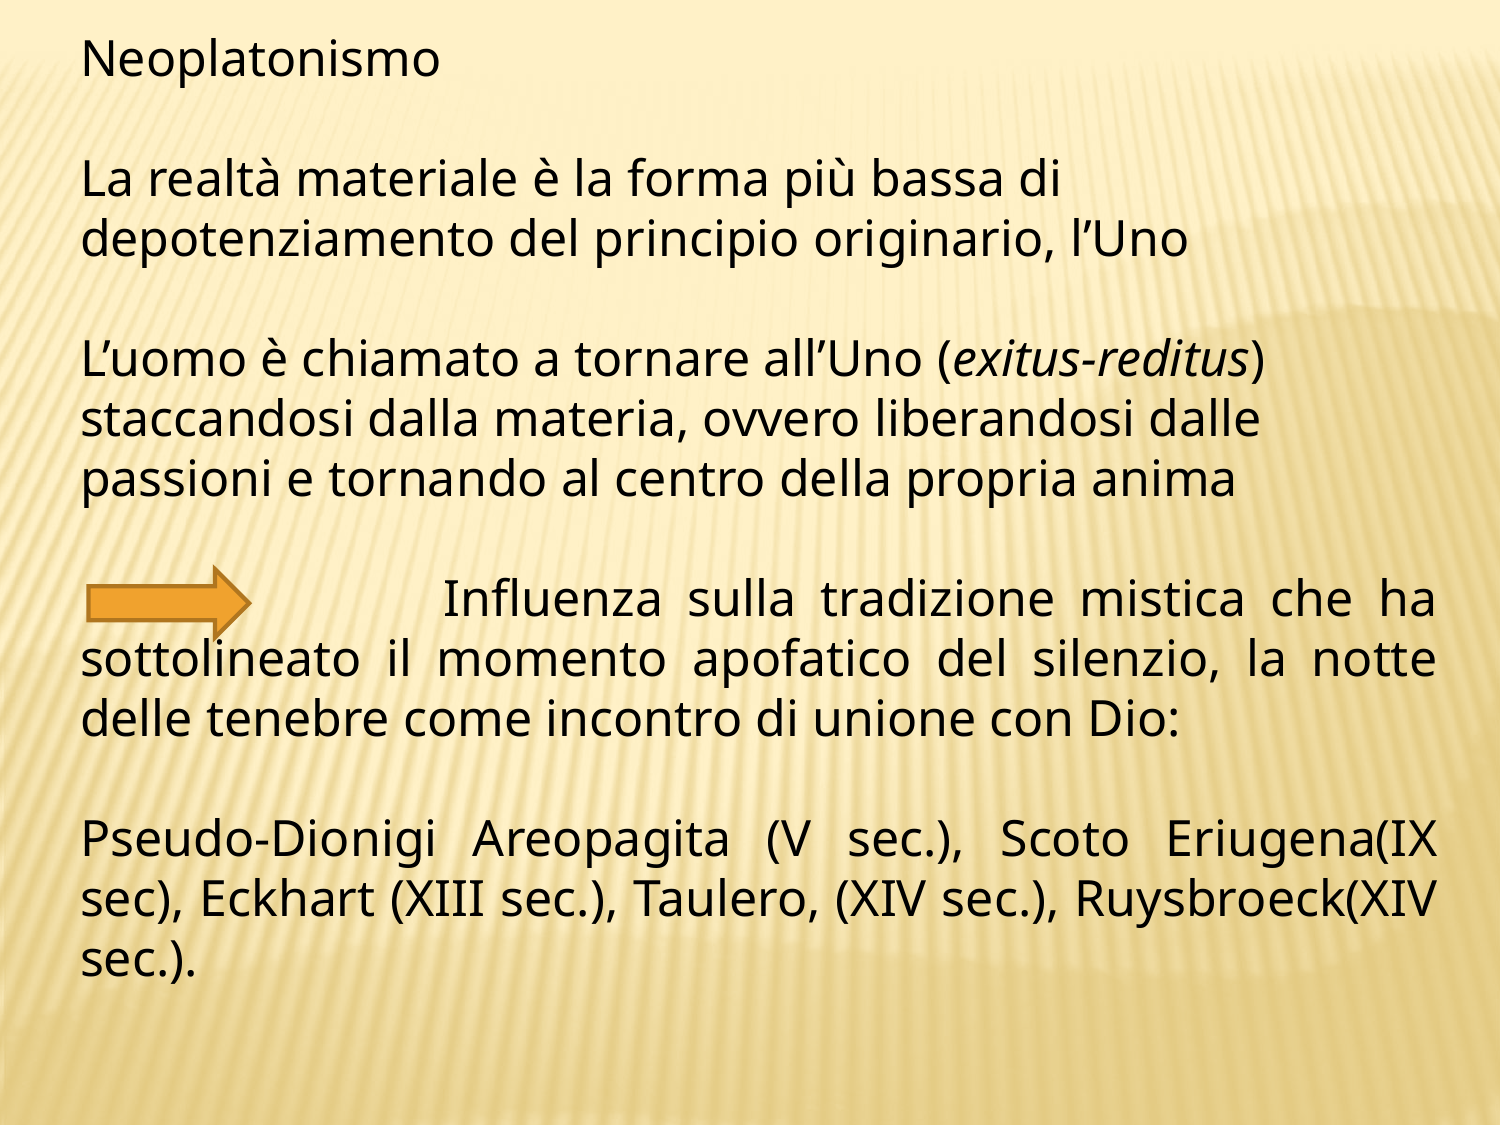

Neoplatonismo
La realtà materiale è la forma più bassa di depotenziamento del principio originario, l’Uno
L’uomo è chiamato a tornare all’Uno (exitus-reditus)
staccandosi dalla materia, ovvero liberandosi dalle passioni e tornando al centro della propria anima
 Influenza sulla tradizione mistica che ha sottolineato il momento apofatico del silenzio, la notte delle tenebre come incontro di unione con Dio:
Pseudo-Dionigi Areopagita (V sec.), Scoto Eriugena(IX sec), Eckhart (XIII sec.), Taulero, (XIV sec.), Ruysbroeck(XIV sec.).